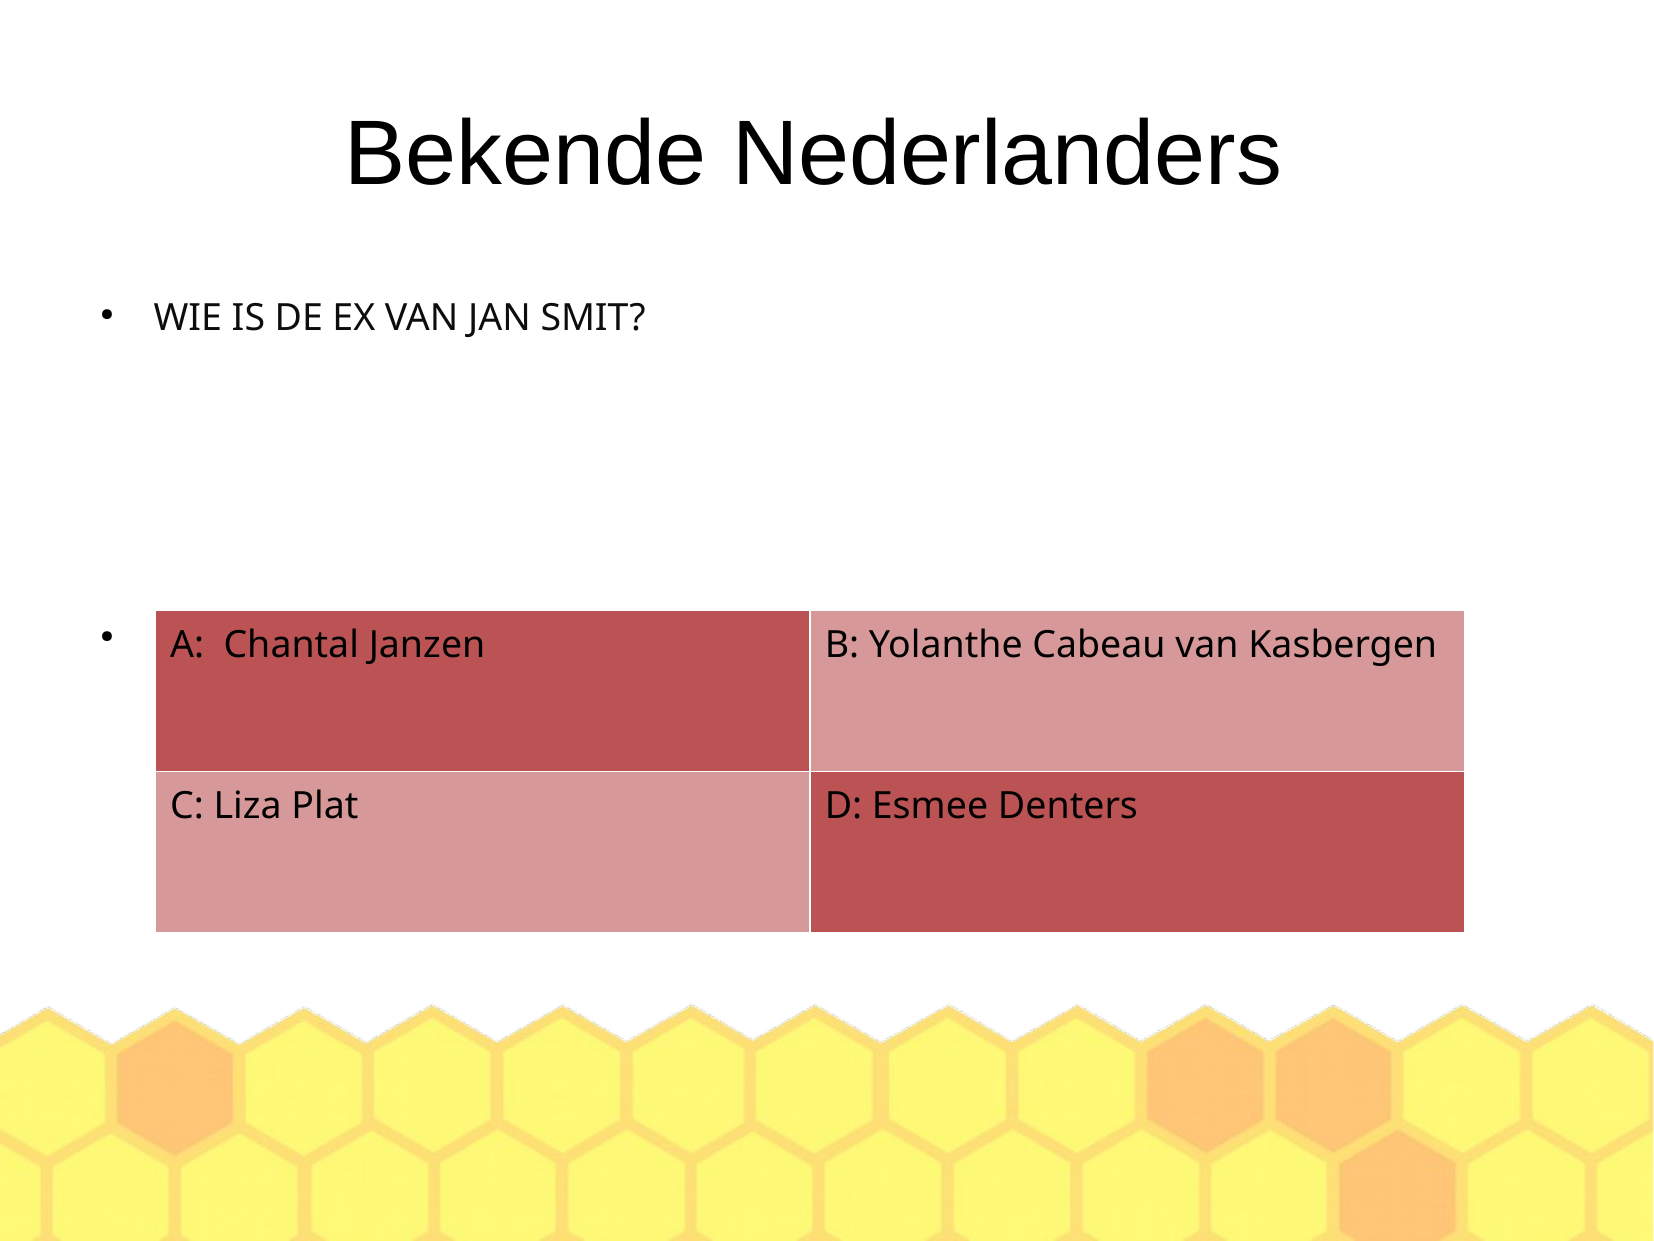

# Bekende Nederlanders
Wie is de ex van Jan smit?
| A: Chantal Janzen | B: Yolanthe Cabeau van Kasbergen |
| --- | --- |
| C: Liza Plat | D: Esmee Denters |